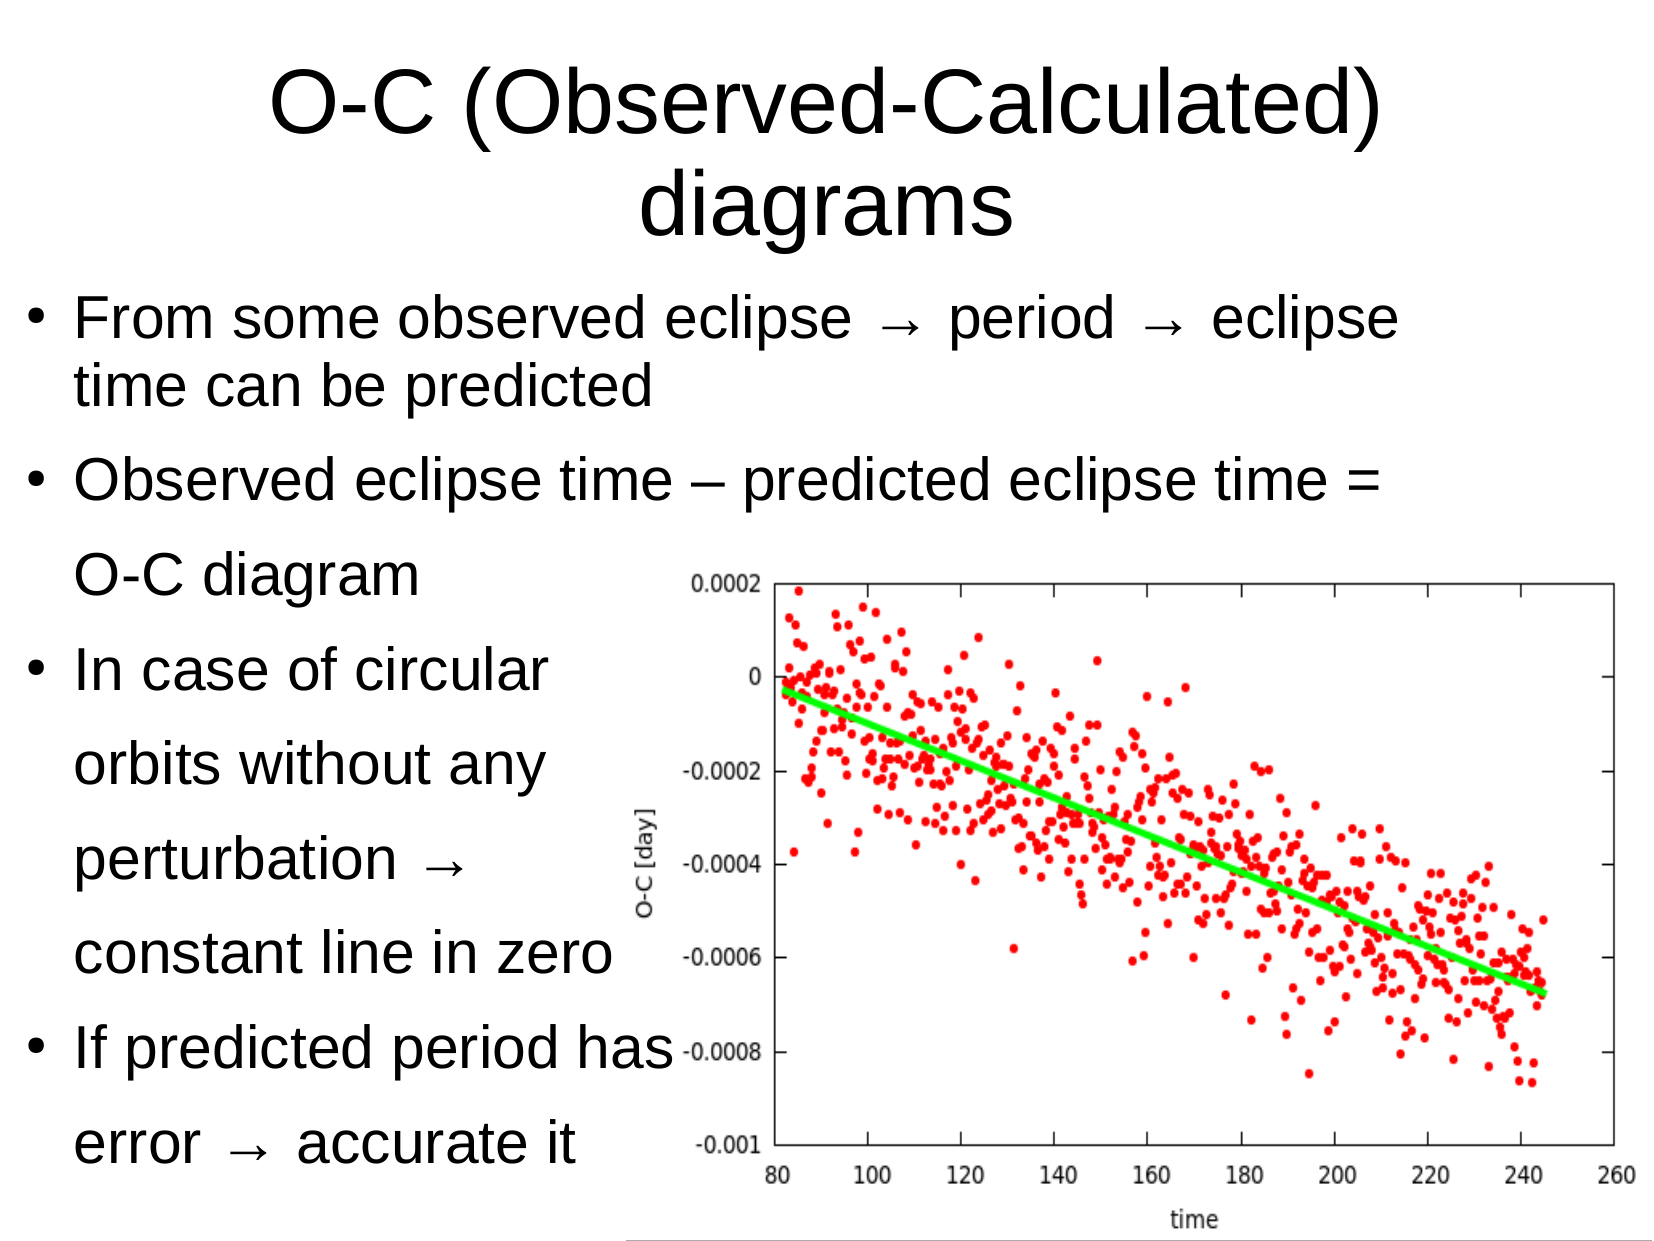

# O-C (Observed-Calculated) diagrams
From some observed eclipse → period → eclipse time can be predicted
Observed eclipse time – predicted eclipse time =
O-C diagram
In case of circular
orbits without any
perturbation →
constant line in zero
If predicted period has
error → accurate it